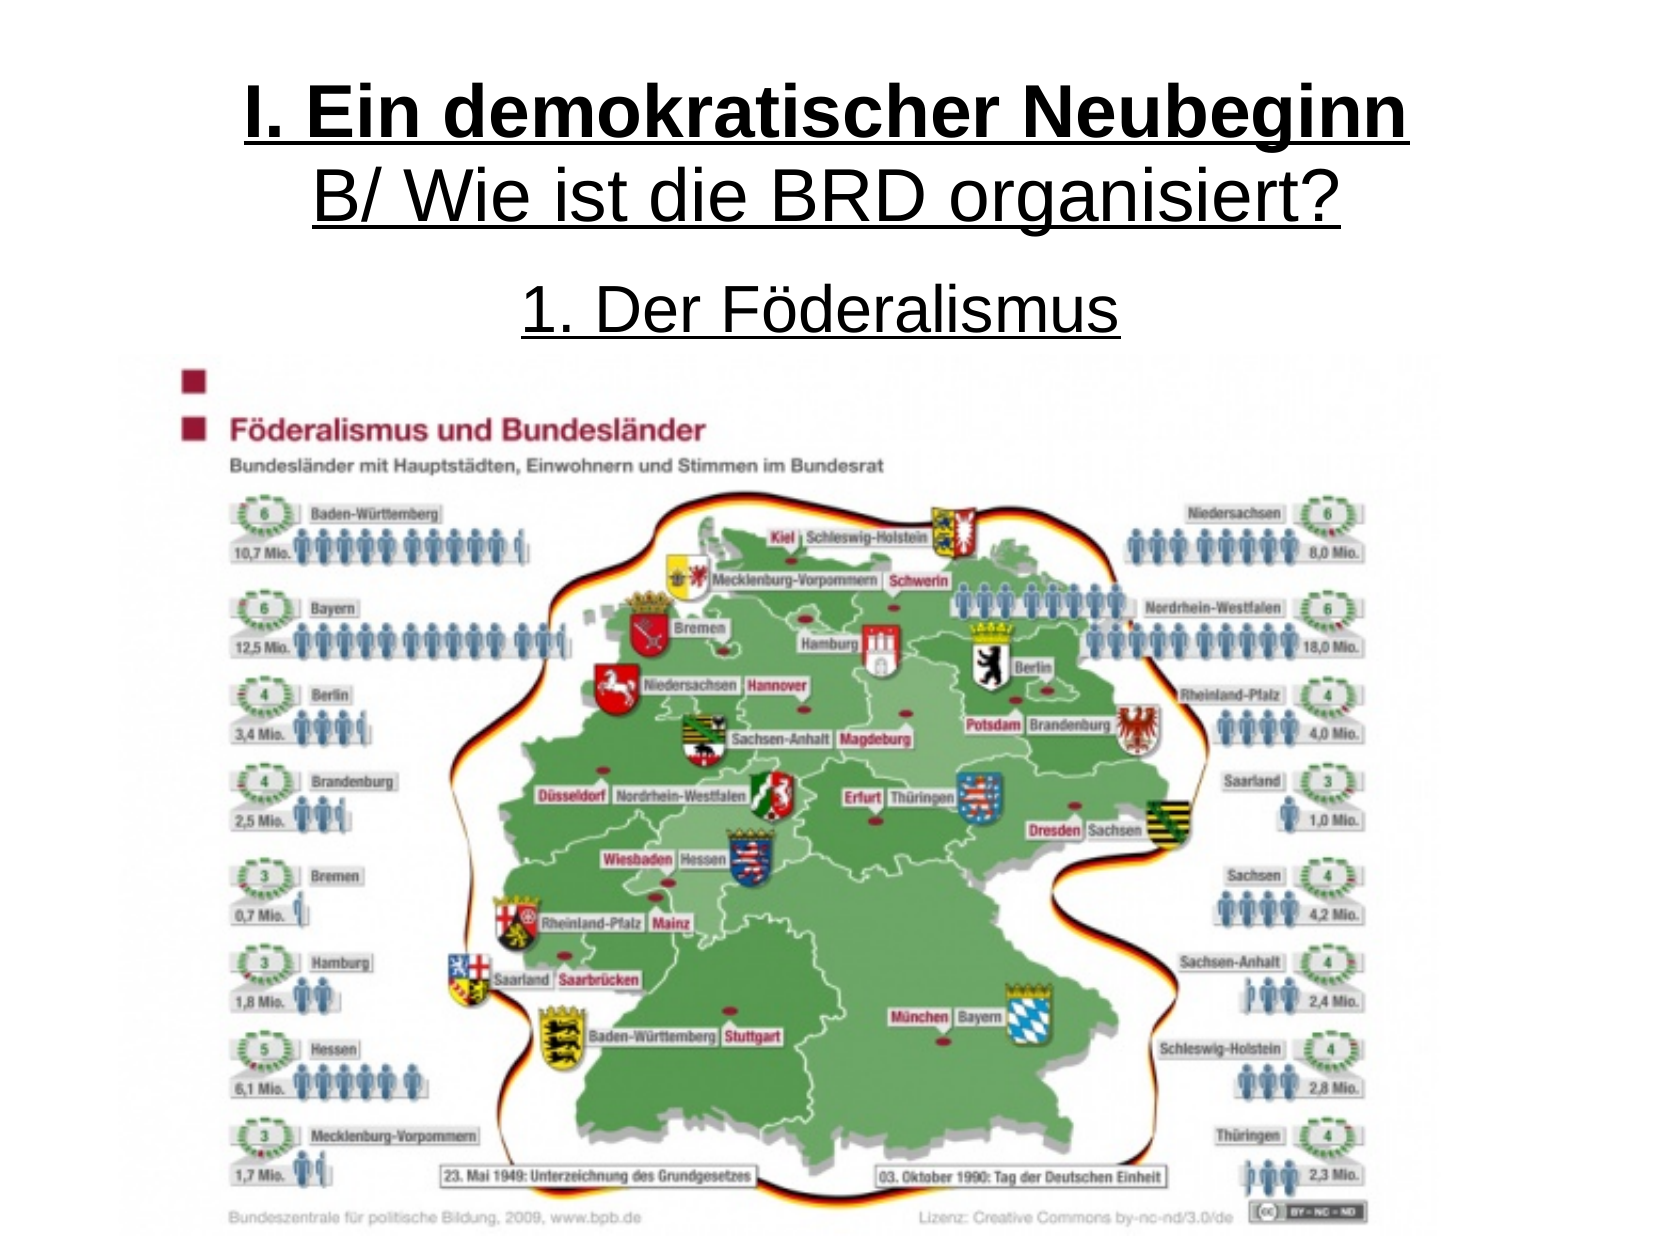

# I. Ein demokratischer Neubeginn B/ Wie ist die BRD organisiert?
1. Der Föderalismus